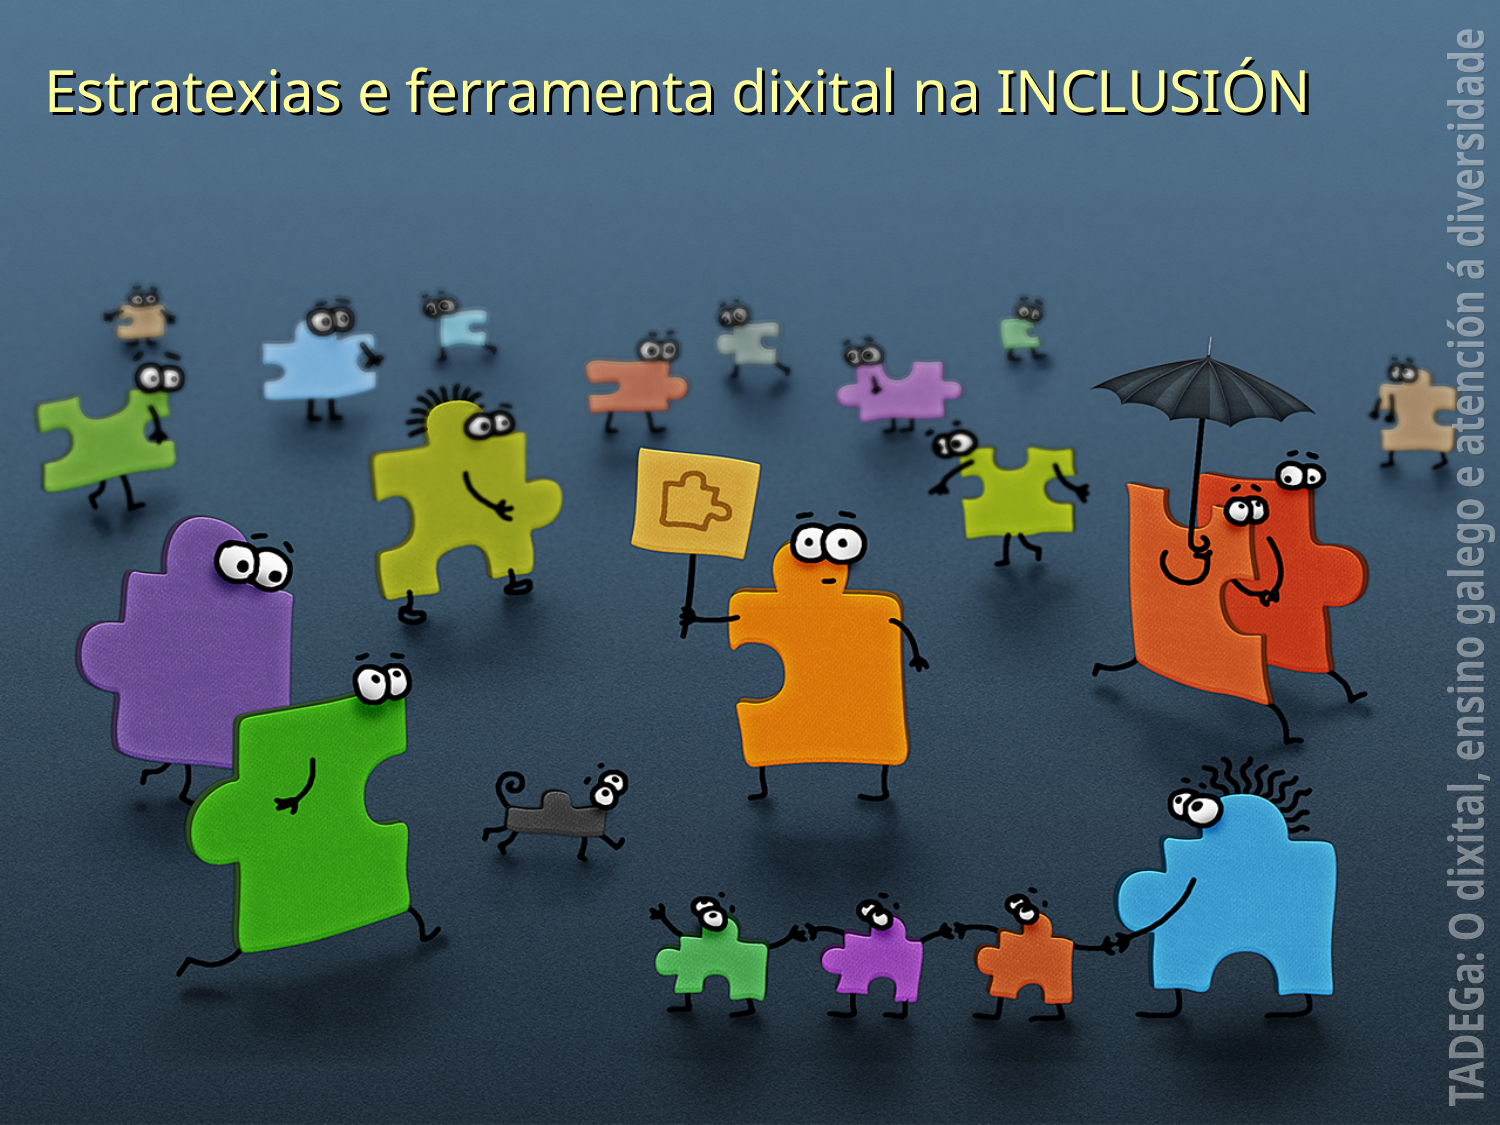

# Estratexias e ferramenta dixital na INCLUSIÓN